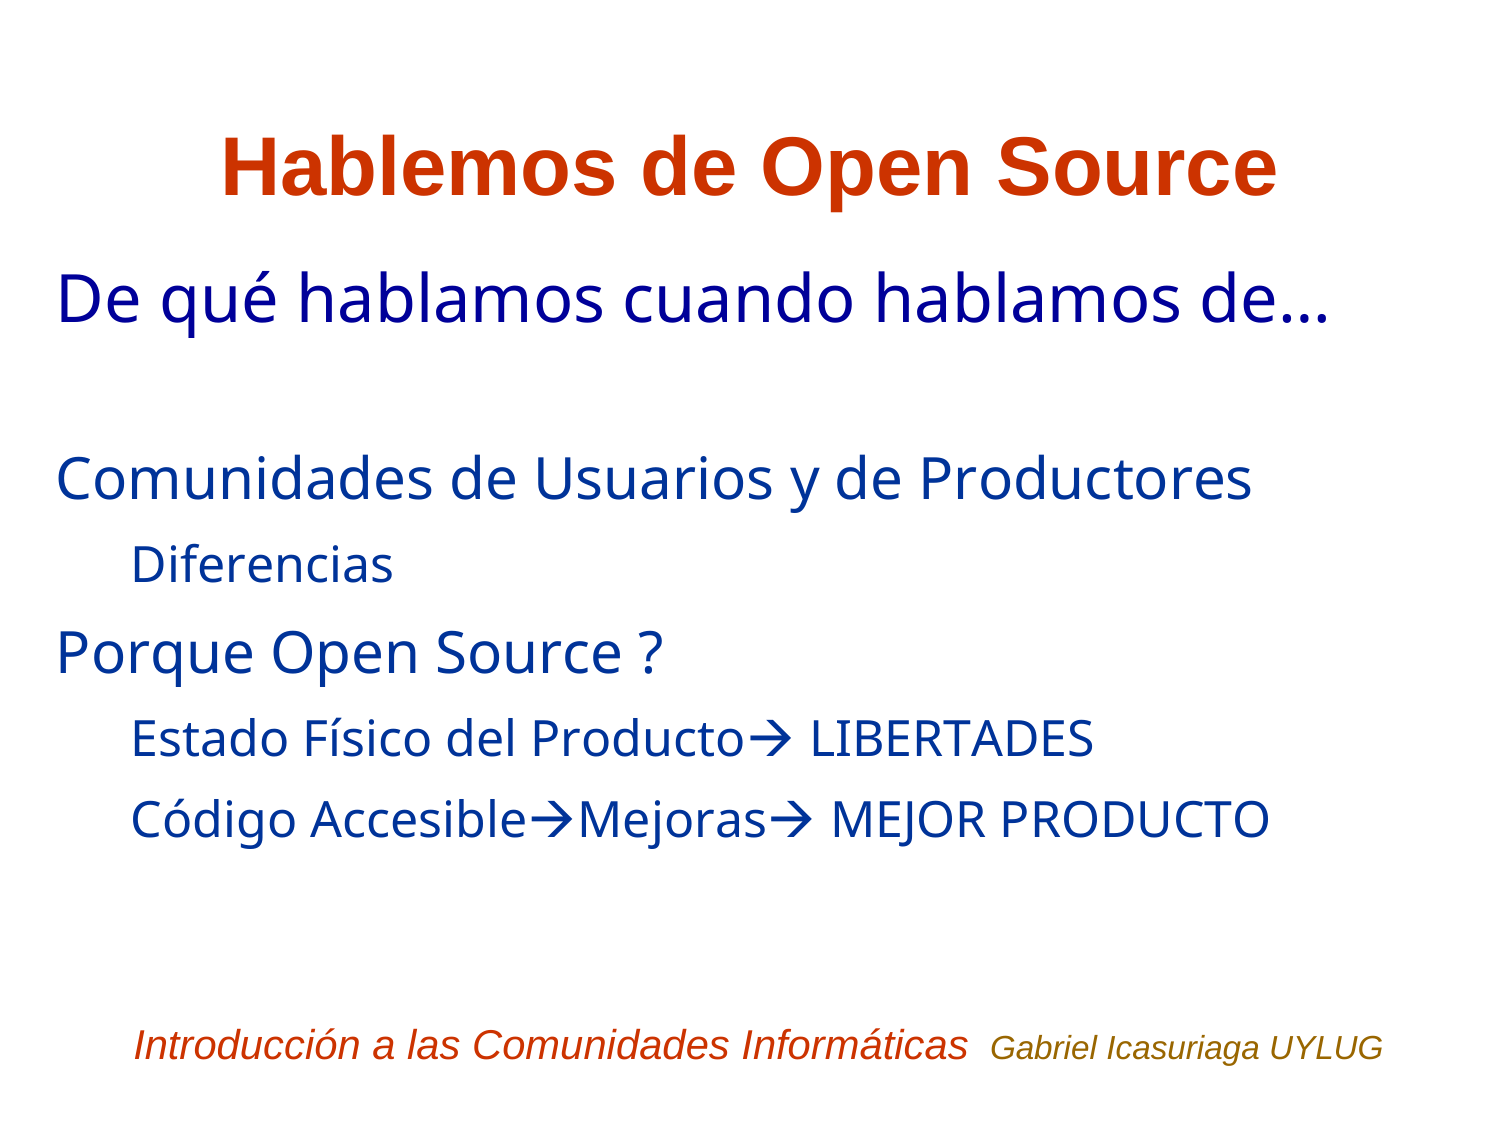

# Hablemos de Open Source
De qué hablamos cuando hablamos de…
Comunidades de Usuarios y de Productores
Diferencias
Porque Open Source ?
Estado Físico del Producto LIBERTADES
Código AccesibleMejoras MEJOR PRODUCTO
Introducción a las Comunidades Informáticas Gabriel Icasuriaga UYLUG